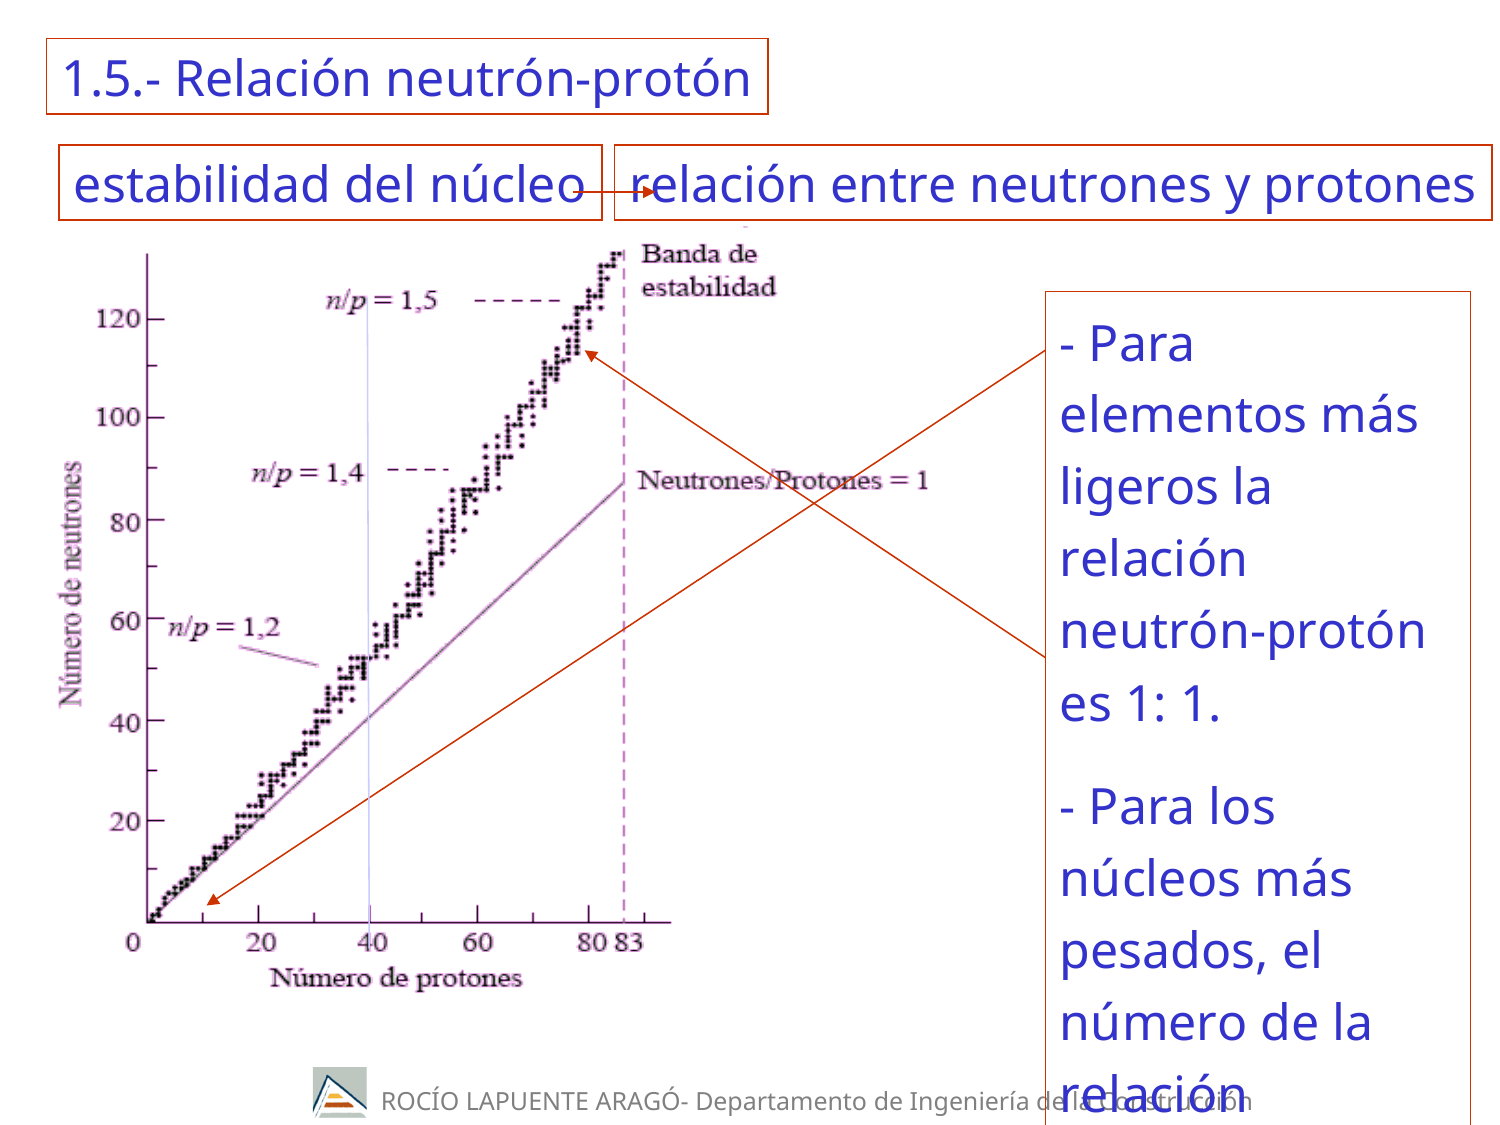

1.5.- Relación neutrón-protón
estabilidad del núcleo
relación entre neutrones y protones
- Para elementos más ligeros la relación neutrón-protón es 1: 1.
- Para los núcleos más pesados, el número de la relación neutrón-protón es 1,5